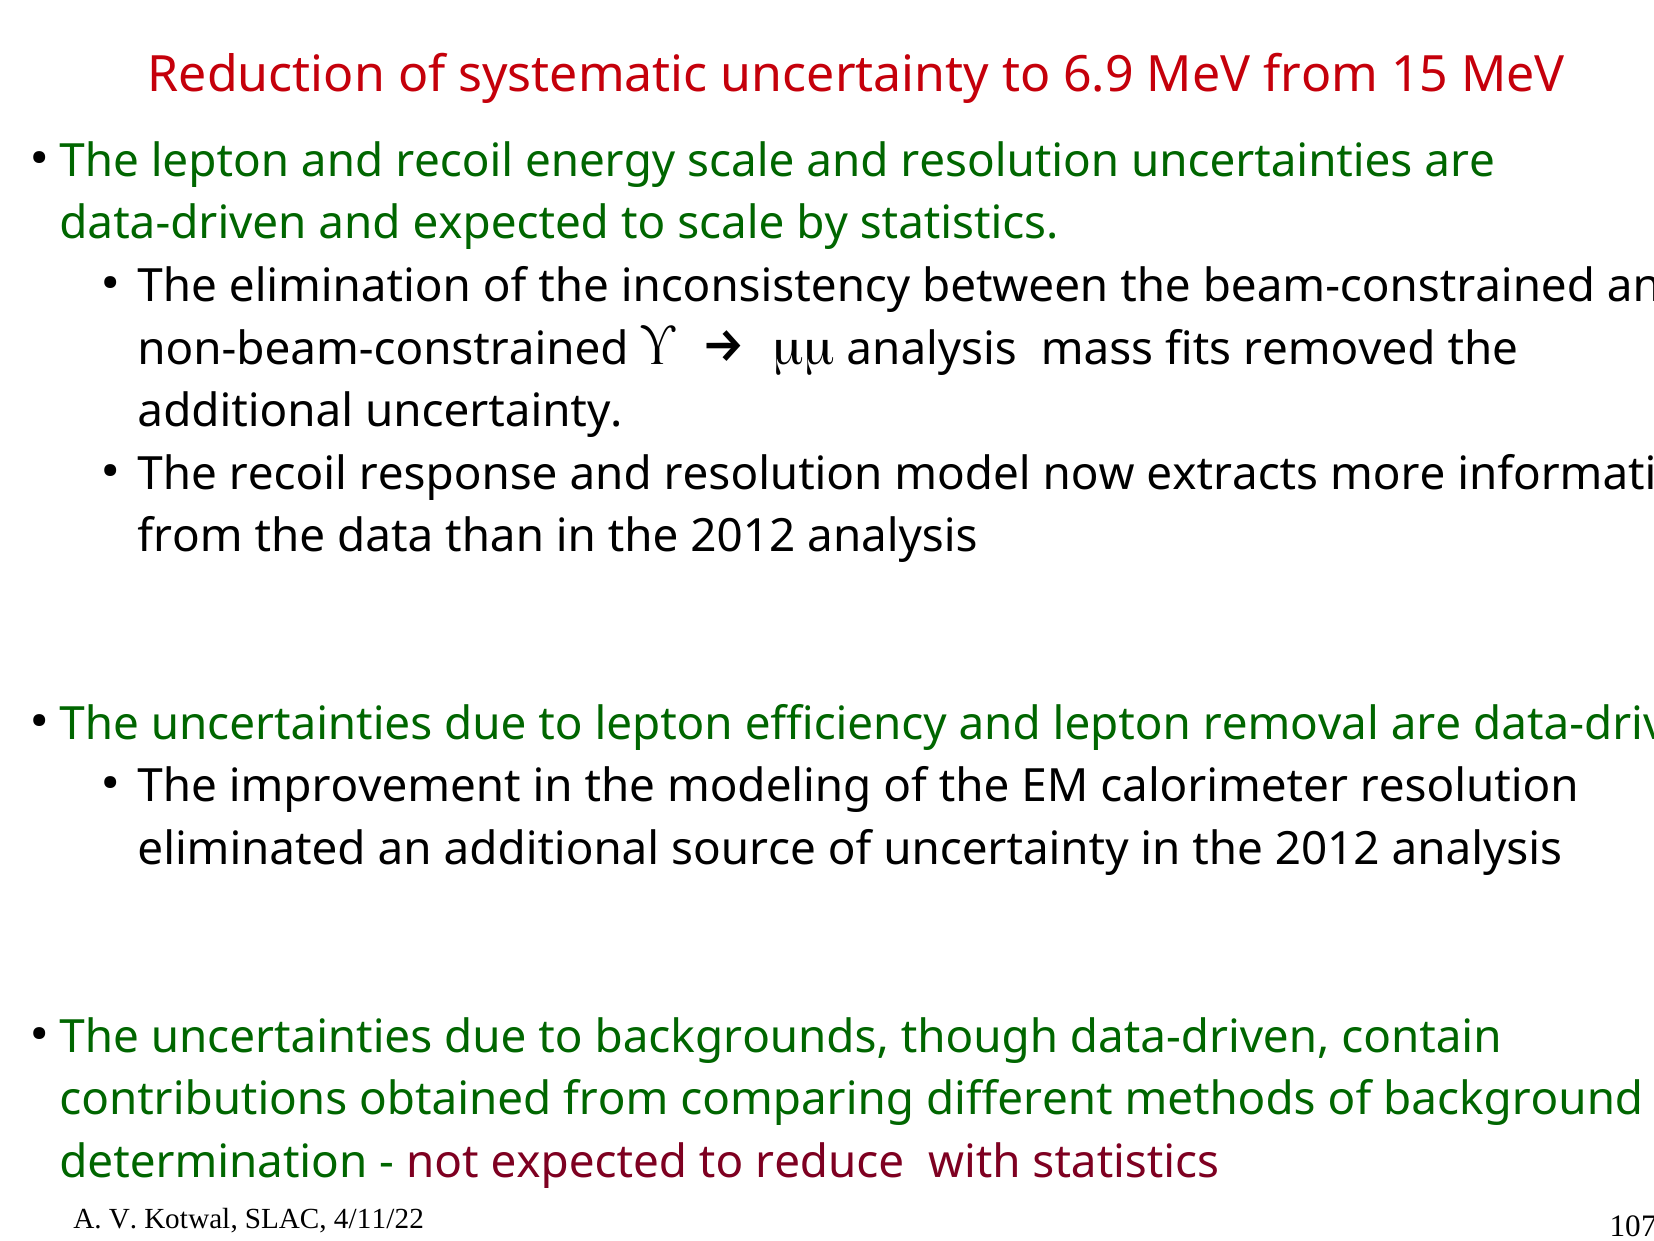

Reduction of systematic uncertainty to 6.9 MeV from 15 MeV
 The lepton and recoil energy scale and resolution uncertainties are
 data-driven and expected to scale by statistics.
The elimination of the inconsistency between the beam-constrained and
non-beam-constrained ϒ → μμ analysis mass fits removed the
additional uncertainty.
The recoil response and resolution model now extracts more information
from the data than in the 2012 analysis
 The uncertainties due to lepton efficiency and lepton removal are data-driven.
The improvement in the modeling of the EM calorimeter resolution
eliminated an additional source of uncertainty in the 2012 analysis
 The uncertainties due to backgrounds, though data-driven, contain
 contributions obtained from comparing different methods of background
 determination - not expected to reduce with statistics
A. V. Kotwal, SLAC, 4/11/22